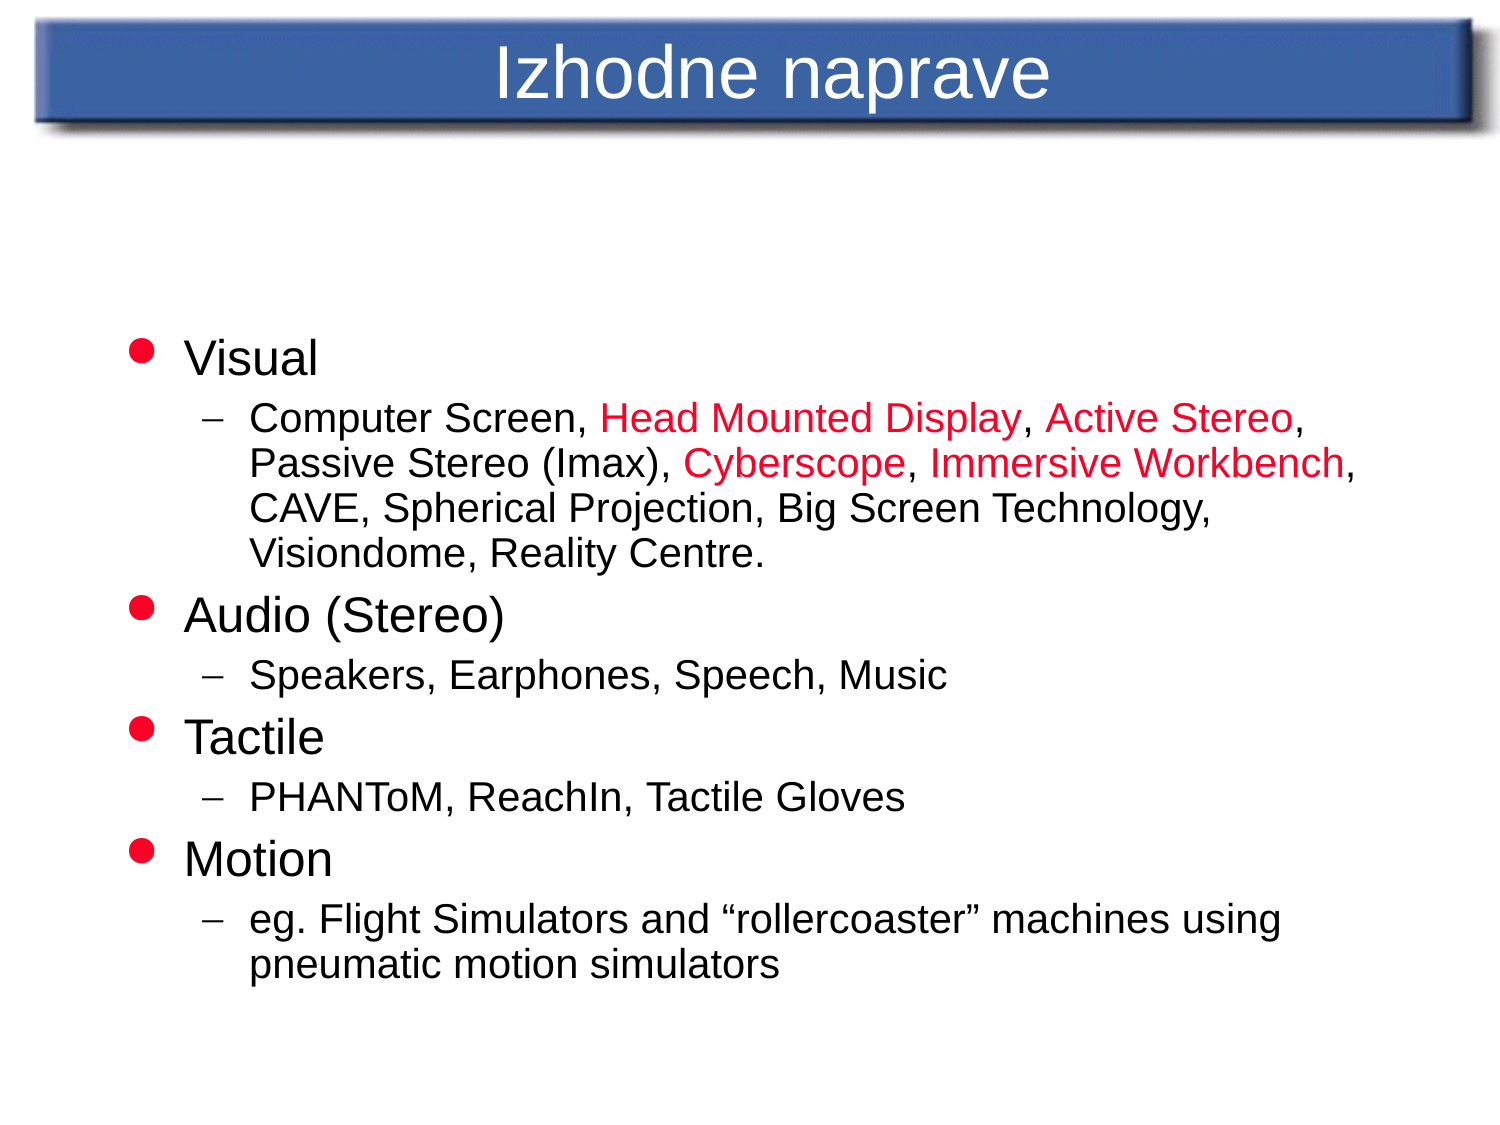

# Izhodne naprave
Visual
Computer Screen, Head Mounted Display, Active Stereo, Passive Stereo (Imax), Cyberscope, Immersive Workbench, CAVE, Spherical Projection, Big Screen Technology, Visiondome, Reality Centre.
Audio (Stereo)
Speakers, Earphones, Speech, Music
Tactile
PHANToM, ReachIn, Tactile Gloves
Motion
eg. Flight Simulators and “rollercoaster” machines using pneumatic motion simulators